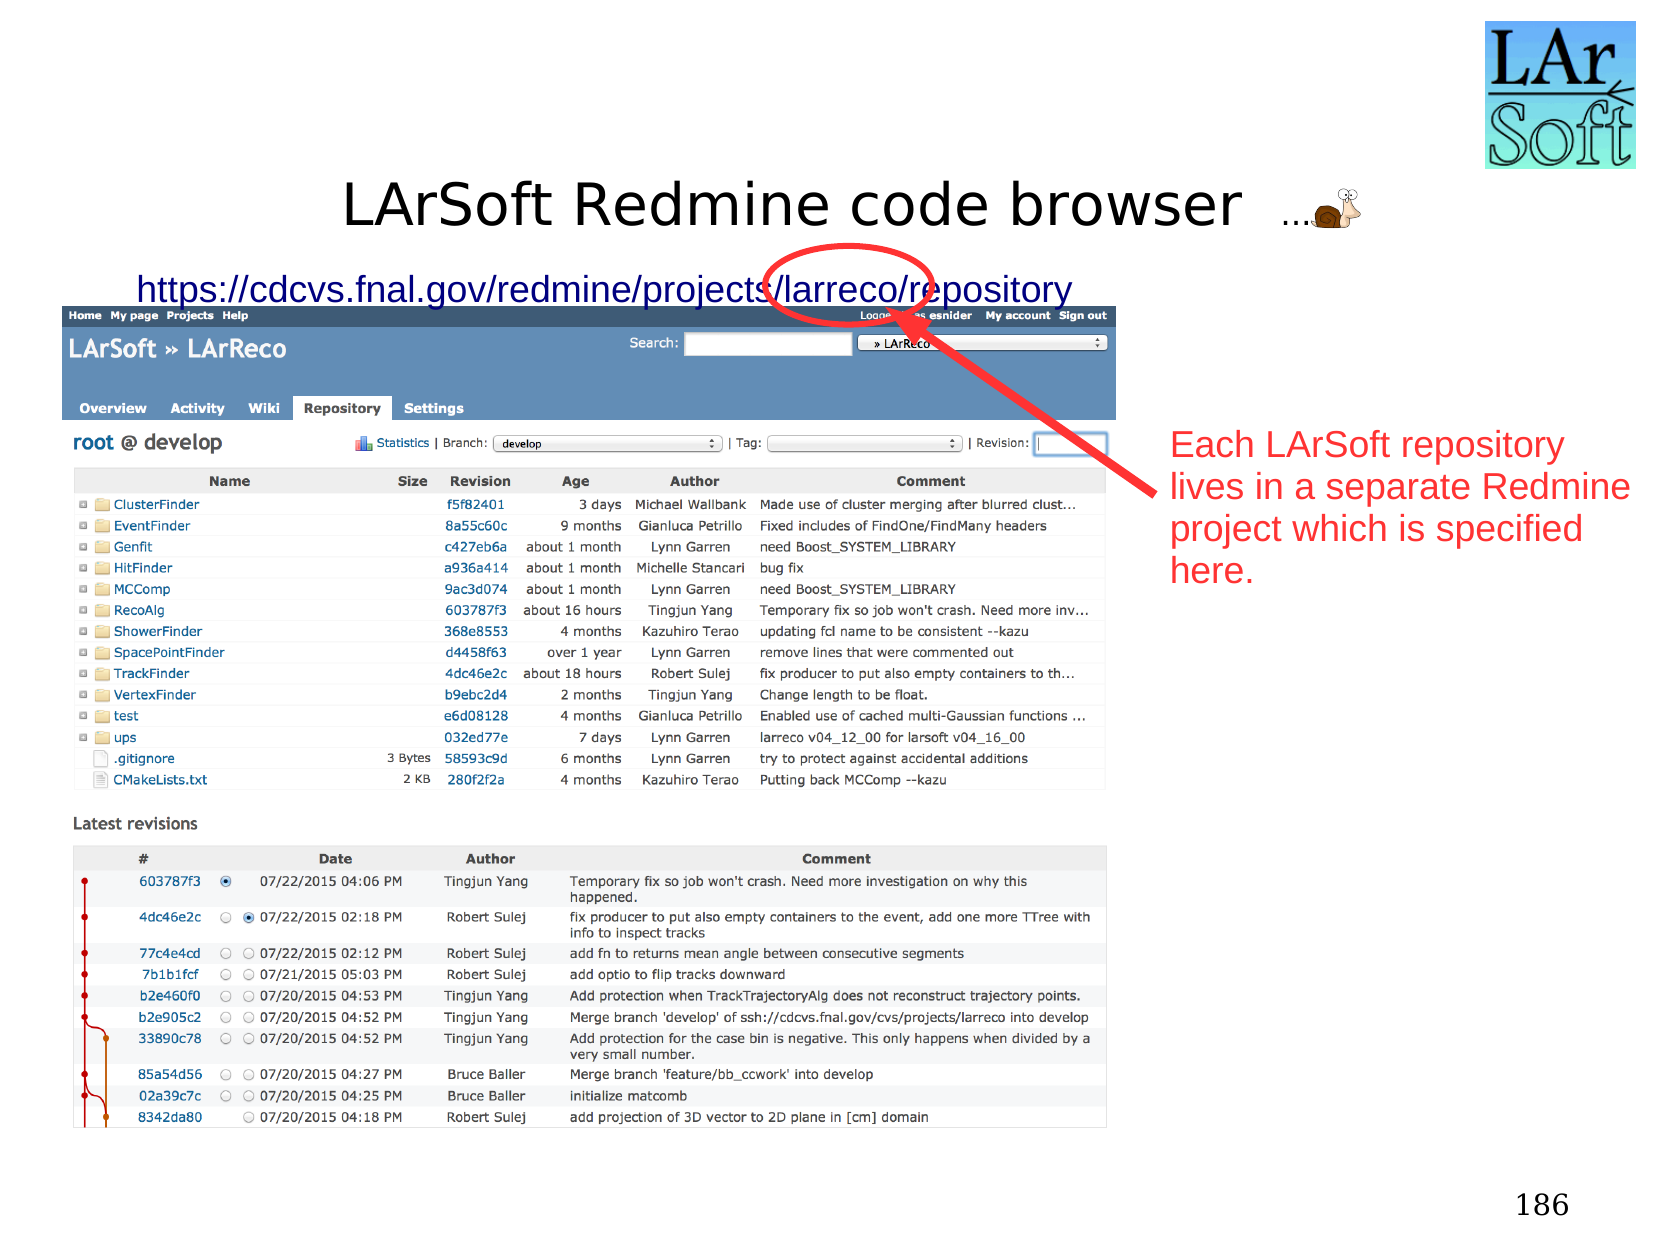

# LArSoft Redmine code browser ...
https://cdcvs.fnal.gov/redmine/projects/larreco/repository
Each LArSoft repository
lives in a separate Redmine
project which is specified
here.
186